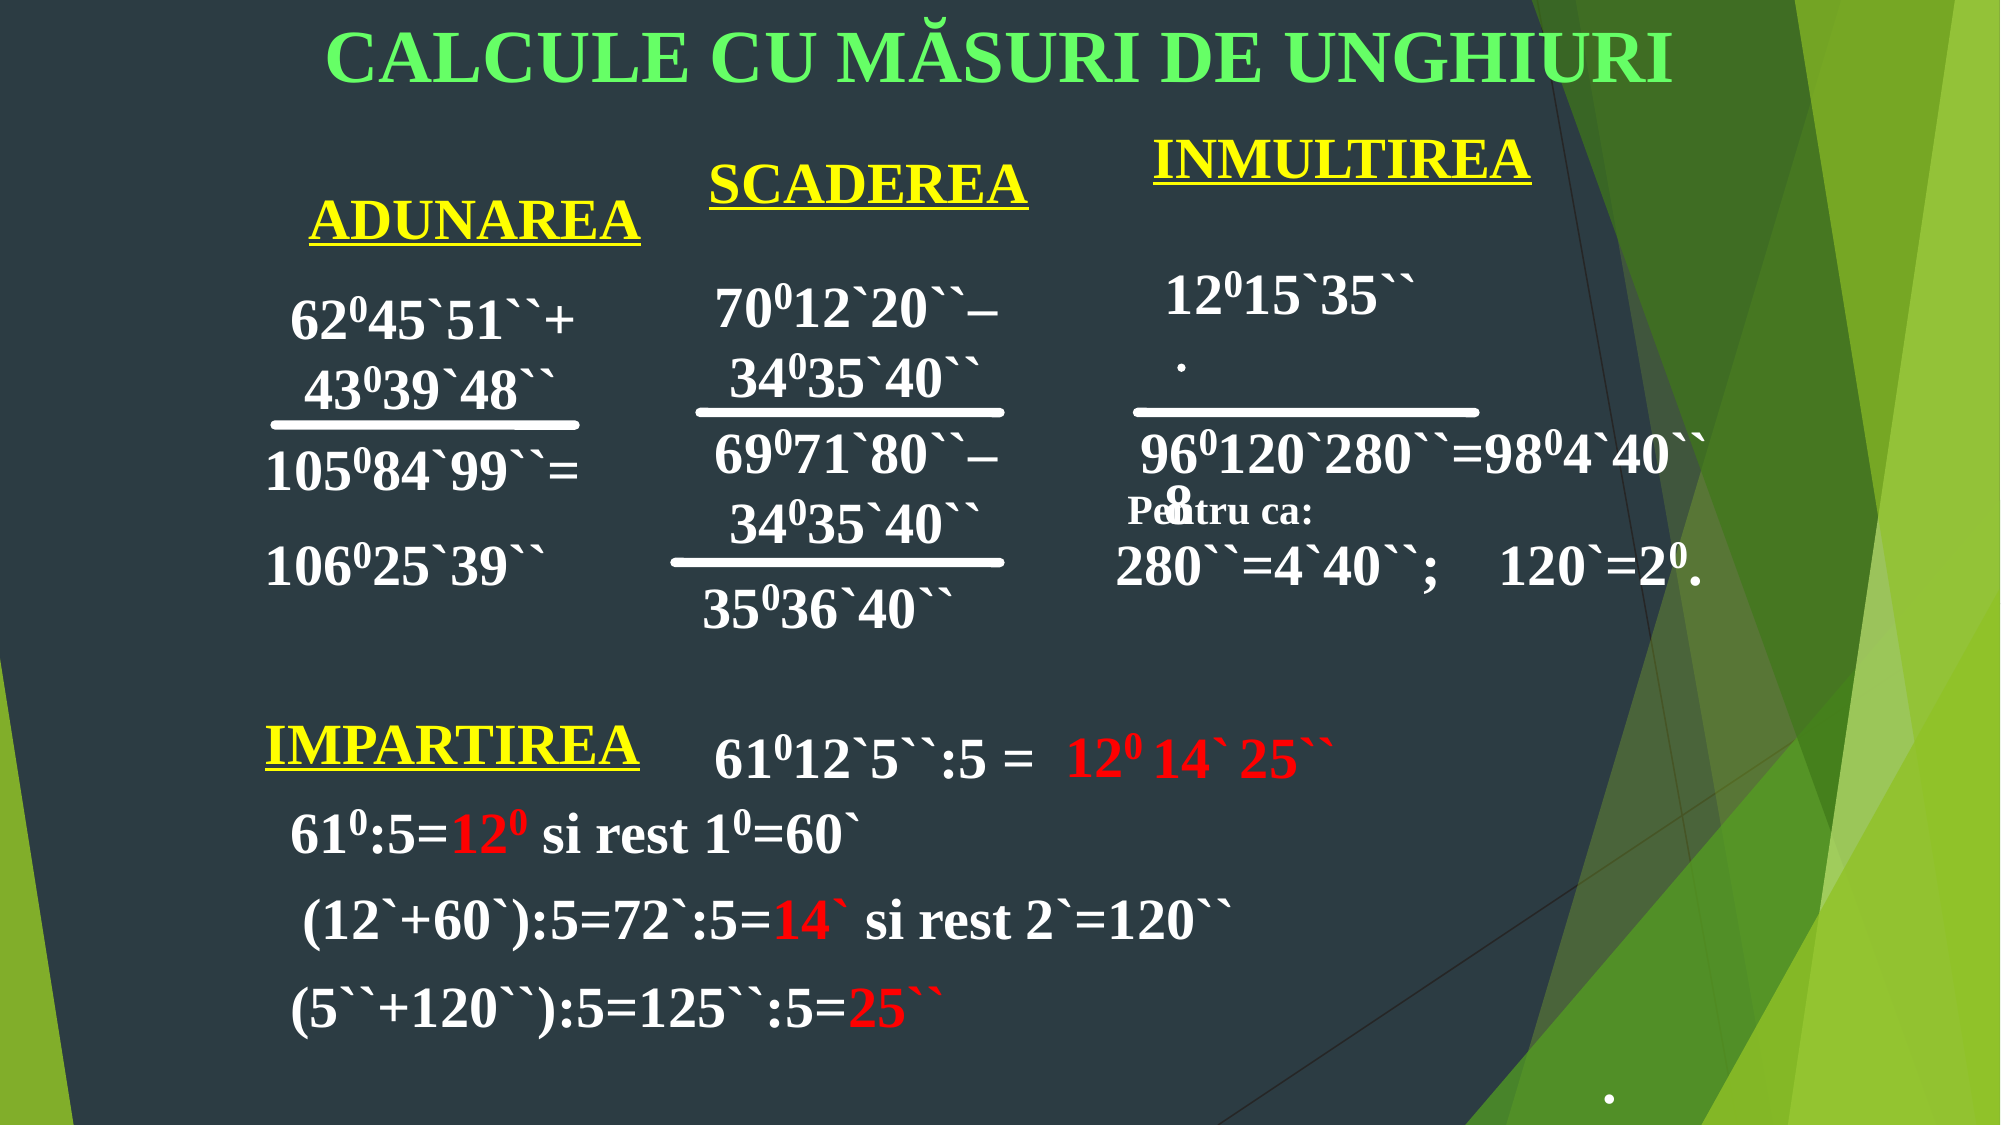

CALCULE CU MĂSURI DE UNGHIURI
INMULTIREA
SCADEREA
ADUNAREA
12015`35`` 	 8
70012`20``– 34035`40``
62045`51``+ 43039`48``
69071`80``– 34035`40``
960120`280``=9804`40``
105084`99``=
Pentru ca:
106025`39``
280``=4`40``; 120`=20.
35036`40``
IMPARTIREA
120
61012`5``:5 =
14`
25``
610:5=120 si rest 10=60`
(12`+60`):5=72`:5=14` si rest 2`=120``
(5``+120``):5=125``:5=25``
.